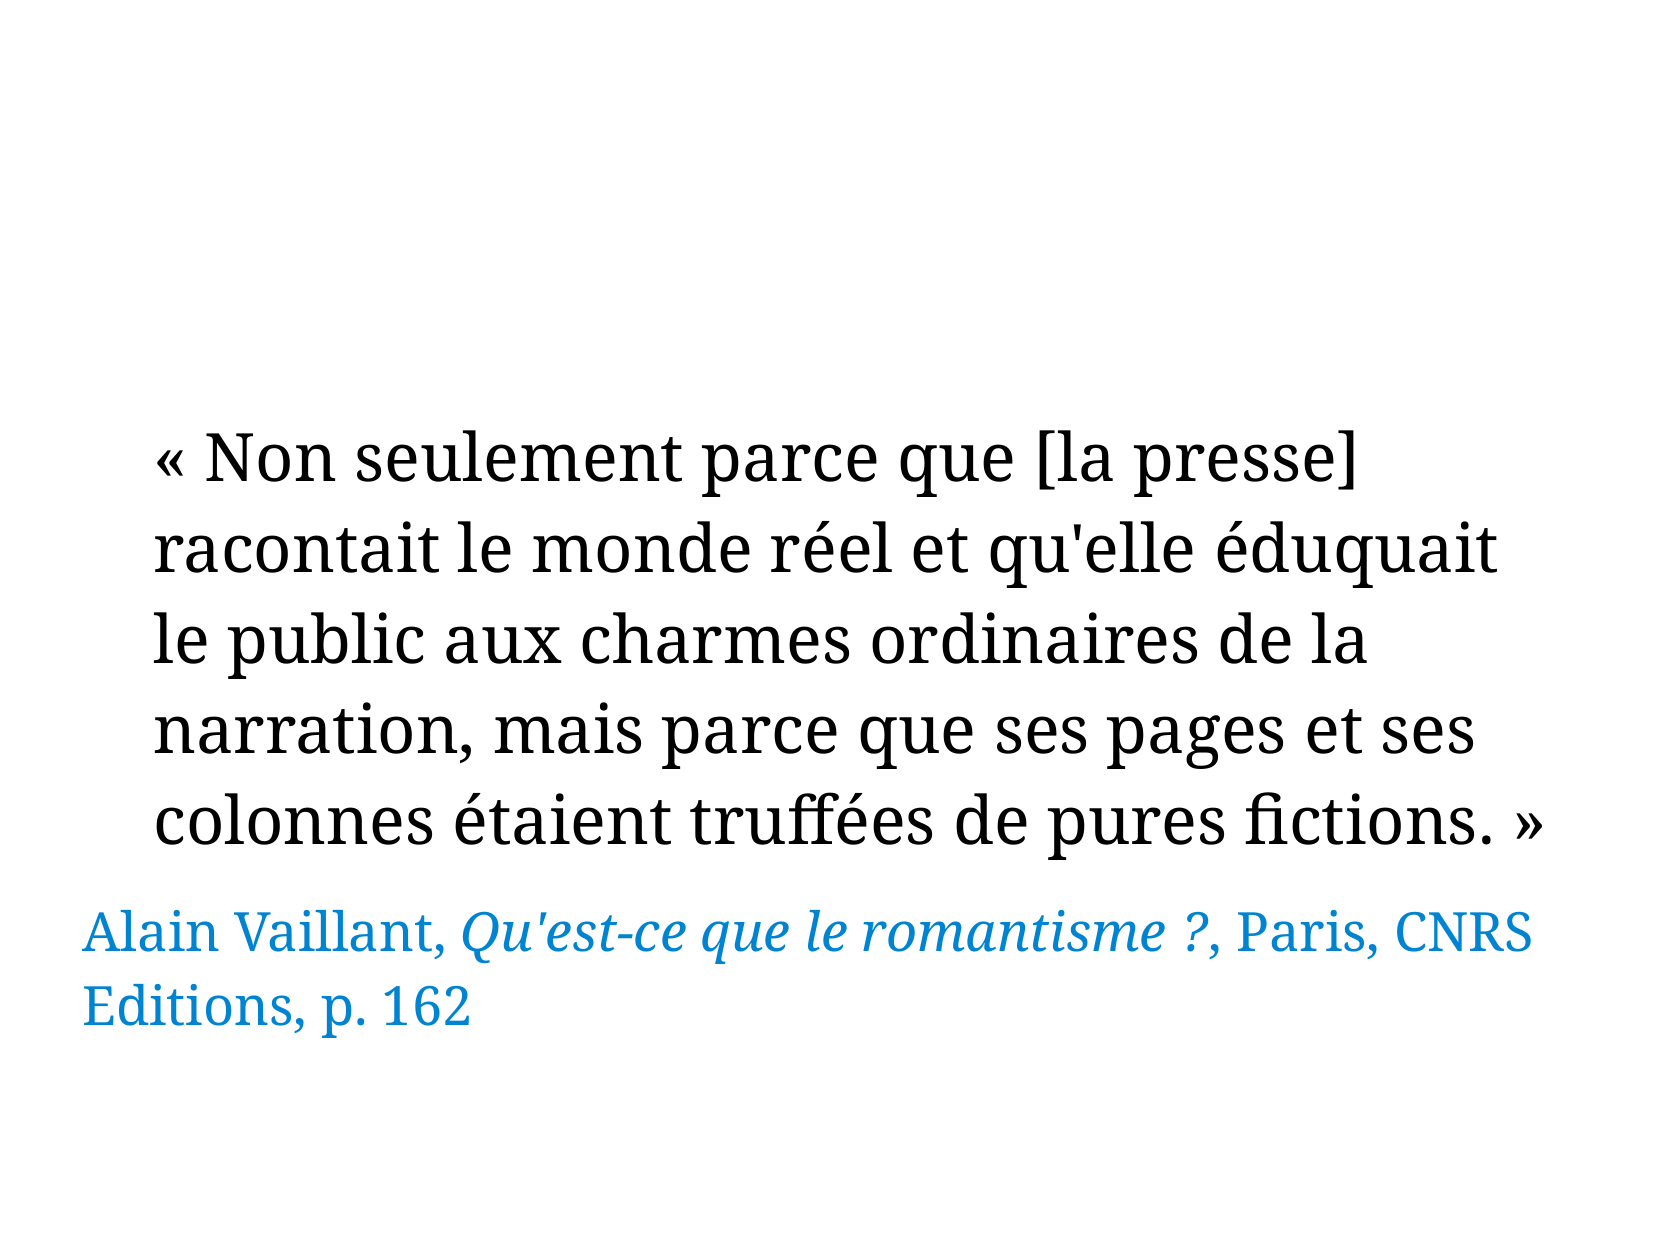

#
« Non seulement parce que [la presse] racontait le monde réel et qu'elle éduquait le public aux charmes ordinaires de la narration, mais parce que ses pages et ses colonnes étaient truffées de pures fictions. »
Alain Vaillant, Qu'est-ce que le romantisme ?, Paris, CNRS Editions, p. 162